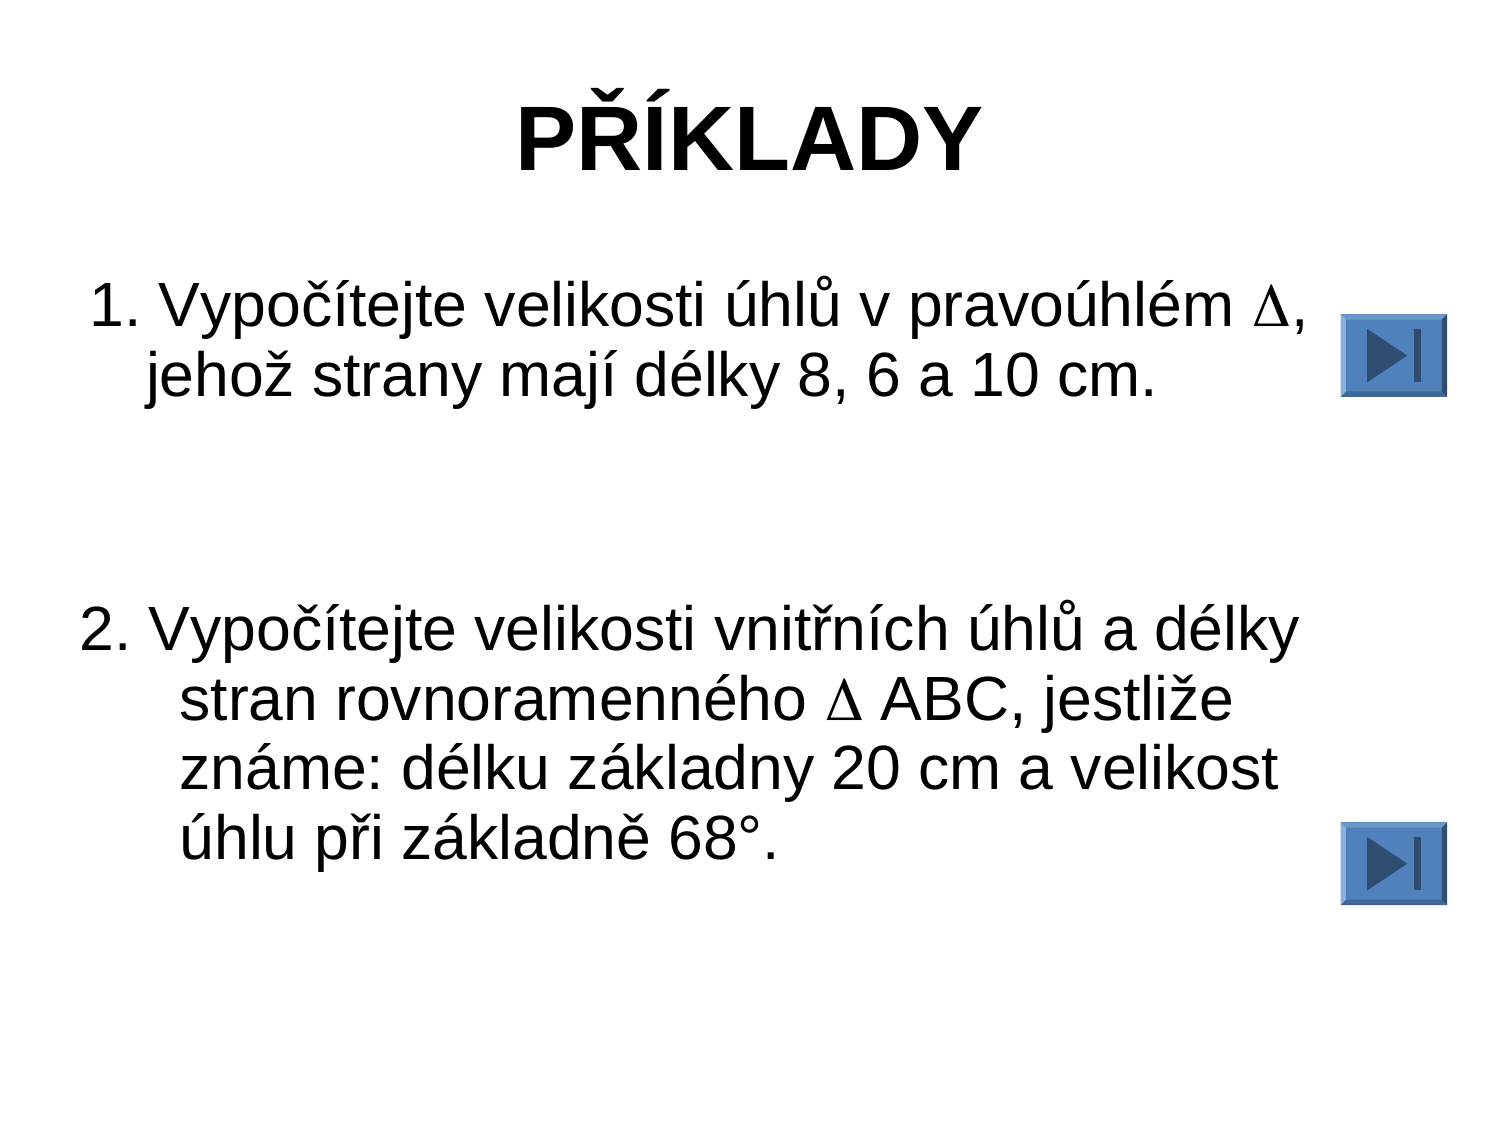

# PŘÍKLADY
1. Vypočítejte velikosti úhlů v pravoúhlém , jehož strany mají délky 8, 6 a 10 cm.
2. Vypočítejte velikosti vnitřních úhlů a délky stran rovnoramenného  ABC, jestliže známe: délku základny 20 cm a velikost úhlu při základně 68°.